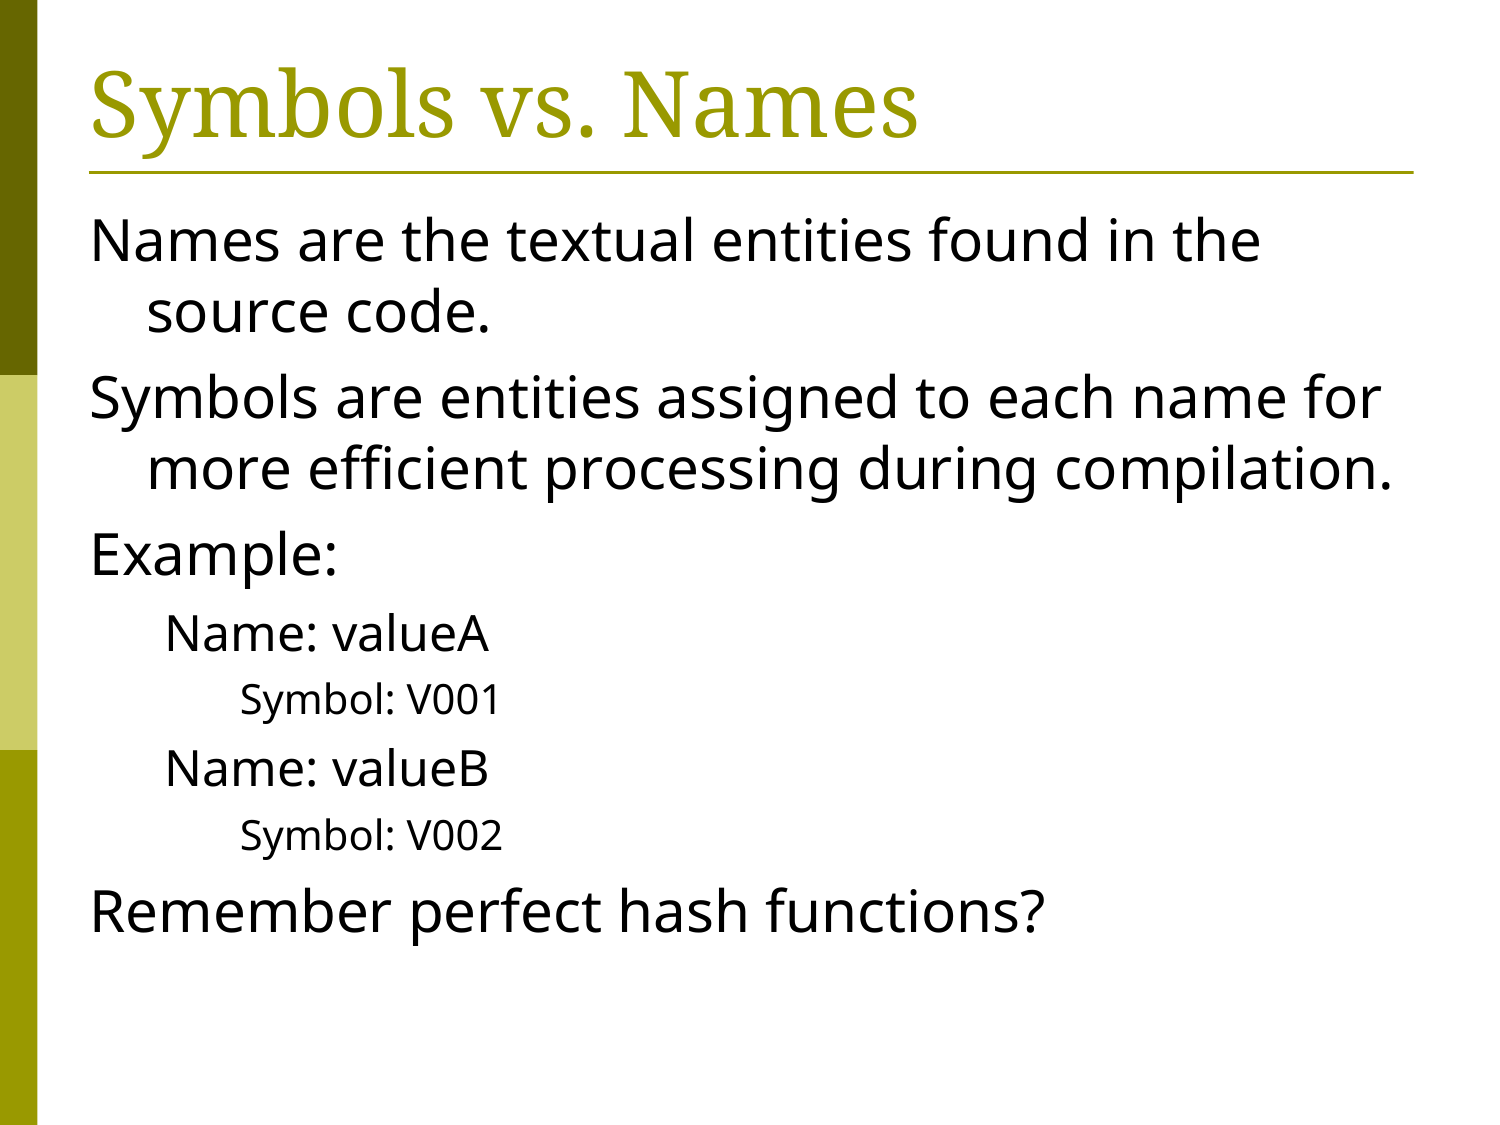

# Symbols vs. Names
Names are the textual entities found in the source code.
Symbols are entities assigned to each name for more efficient processing during compilation.
Example:
Name: valueA
Symbol: V001
Name: valueB
Symbol: V002
Remember perfect hash functions?